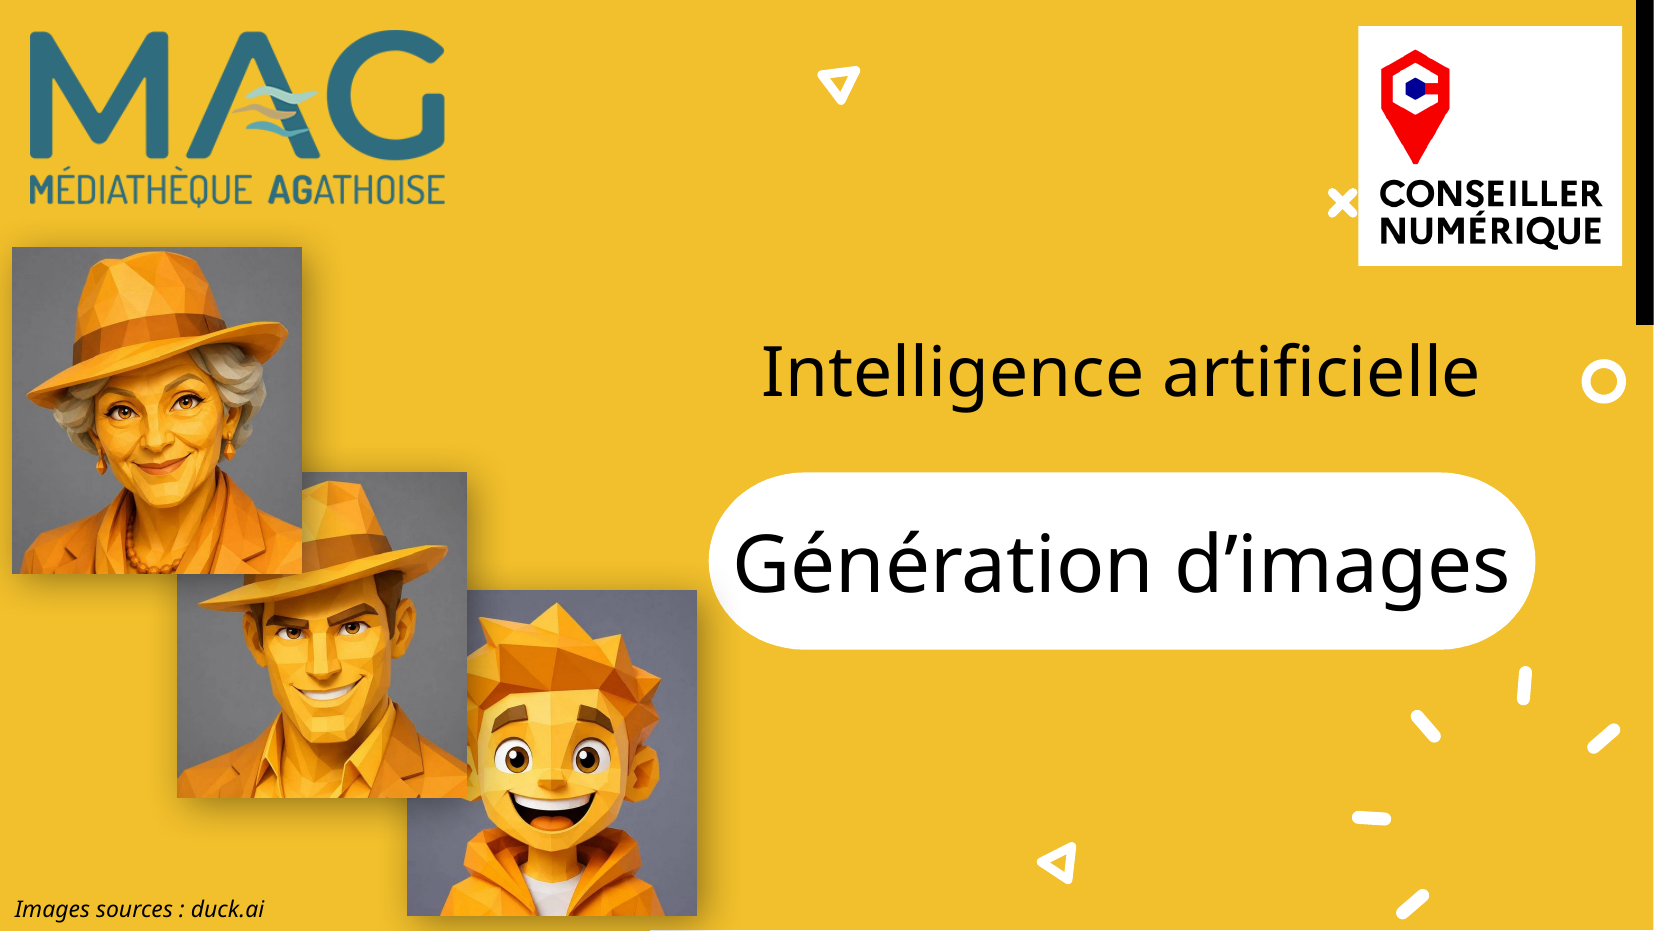

# Intelligence artificielle
Génération d’images
Images sources : duck.ai